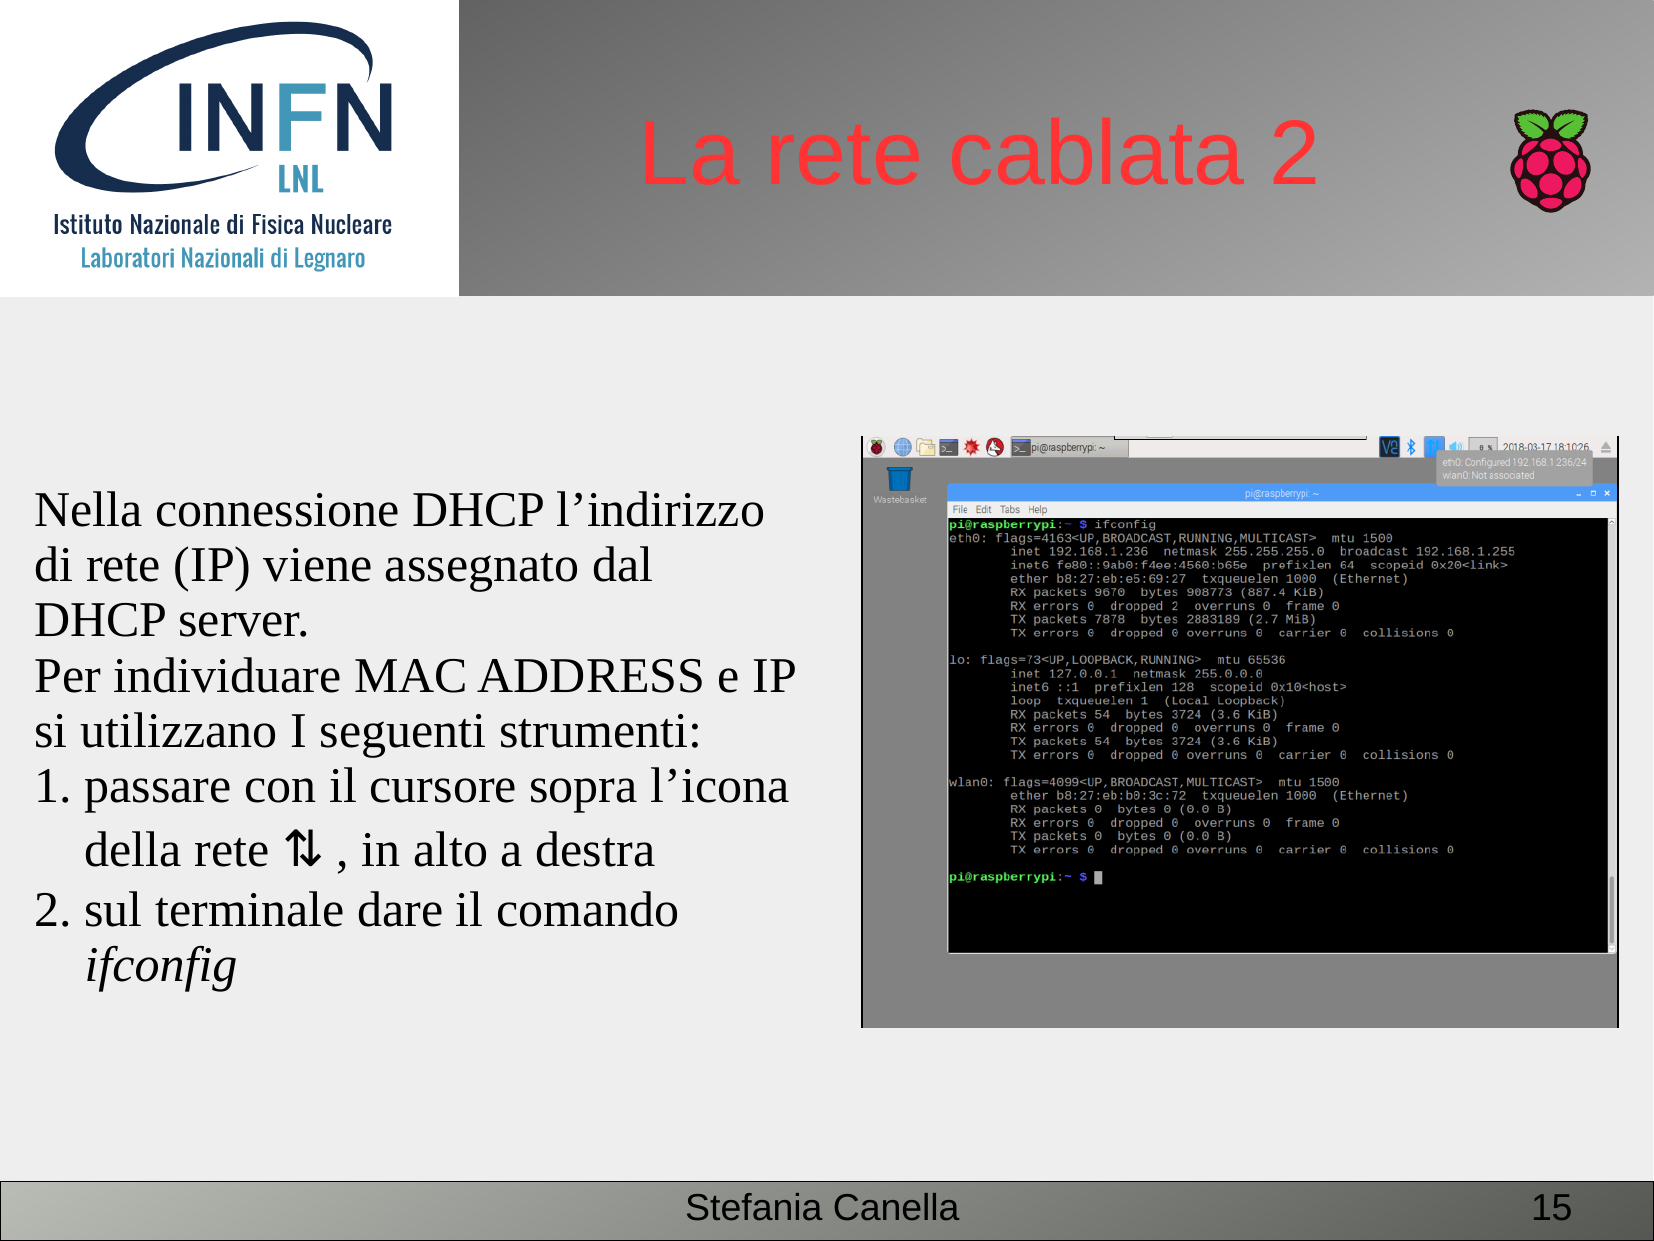

# La rete cablata 2
Nella connessione DHCP l’indirizzo
di rete (IP) viene assegnato dal
DHCP server.
Per individuare MAC ADDRESS e IP si utilizzano I seguenti strumenti:
1. passare con il cursore sopra l’icona della rete ⇅ , in alto a destra
2. sul terminale dare il comando ifconfig
Stefania Canella